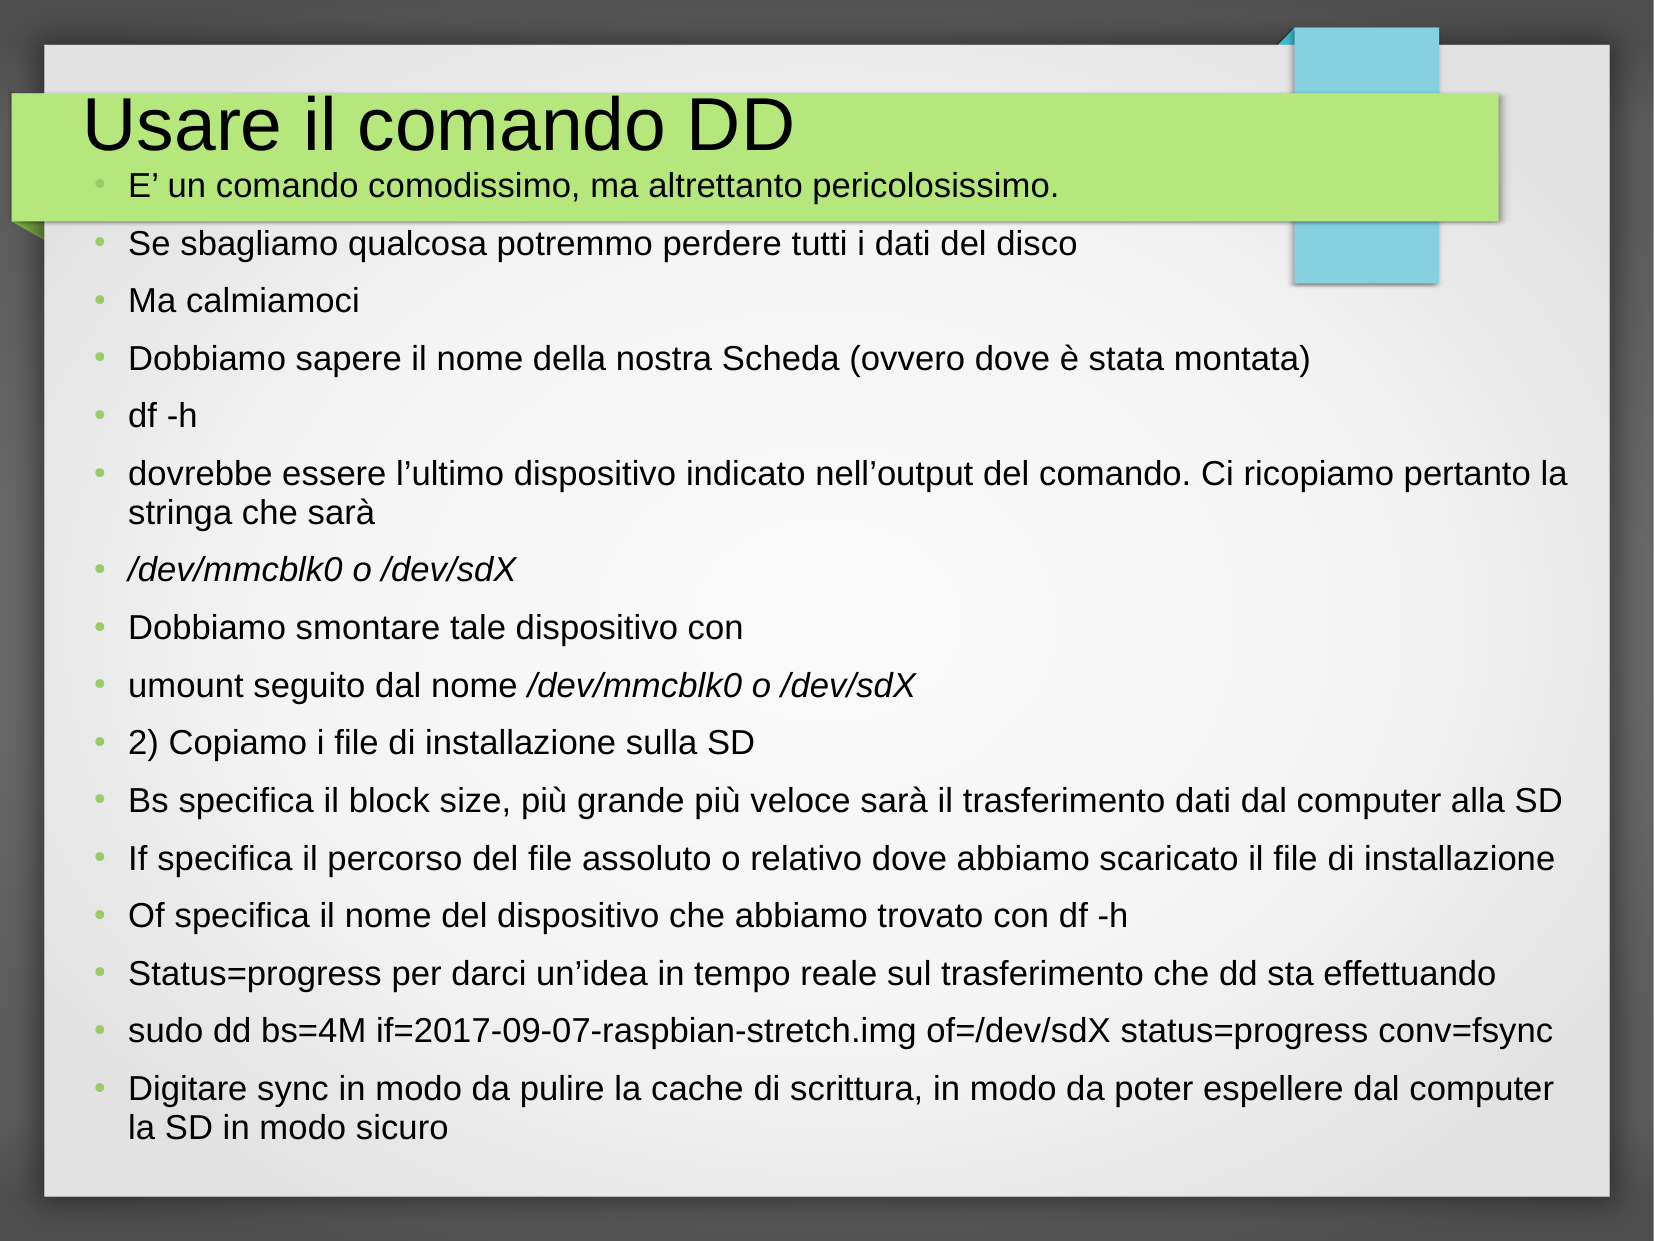

# Usare il comando DD
E’ un comando comodissimo, ma altrettanto pericolosissimo.
Se sbagliamo qualcosa potremmo perdere tutti i dati del disco
Ma calmiamoci
Dobbiamo sapere il nome della nostra Scheda (ovvero dove è stata montata)
df -h
dovrebbe essere l’ultimo dispositivo indicato nell’output del comando. Ci ricopiamo pertanto la stringa che sarà
/dev/mmcblk0 o /dev/sdX
Dobbiamo smontare tale dispositivo con
umount seguito dal nome /dev/mmcblk0 o /dev/sdX
2) Copiamo i file di installazione sulla SD
Bs specifica il block size, più grande più veloce sarà il trasferimento dati dal computer alla SD
If specifica il percorso del file assoluto o relativo dove abbiamo scaricato il file di installazione
Of specifica il nome del dispositivo che abbiamo trovato con df -h
Status=progress per darci un’idea in tempo reale sul trasferimento che dd sta effettuando
sudo dd bs=4M if=2017-09-07-raspbian-stretch.img of=/dev/sdX status=progress conv=fsync
Digitare sync in modo da pulire la cache di scrittura, in modo da poter espellere dal computer la SD in modo sicuro